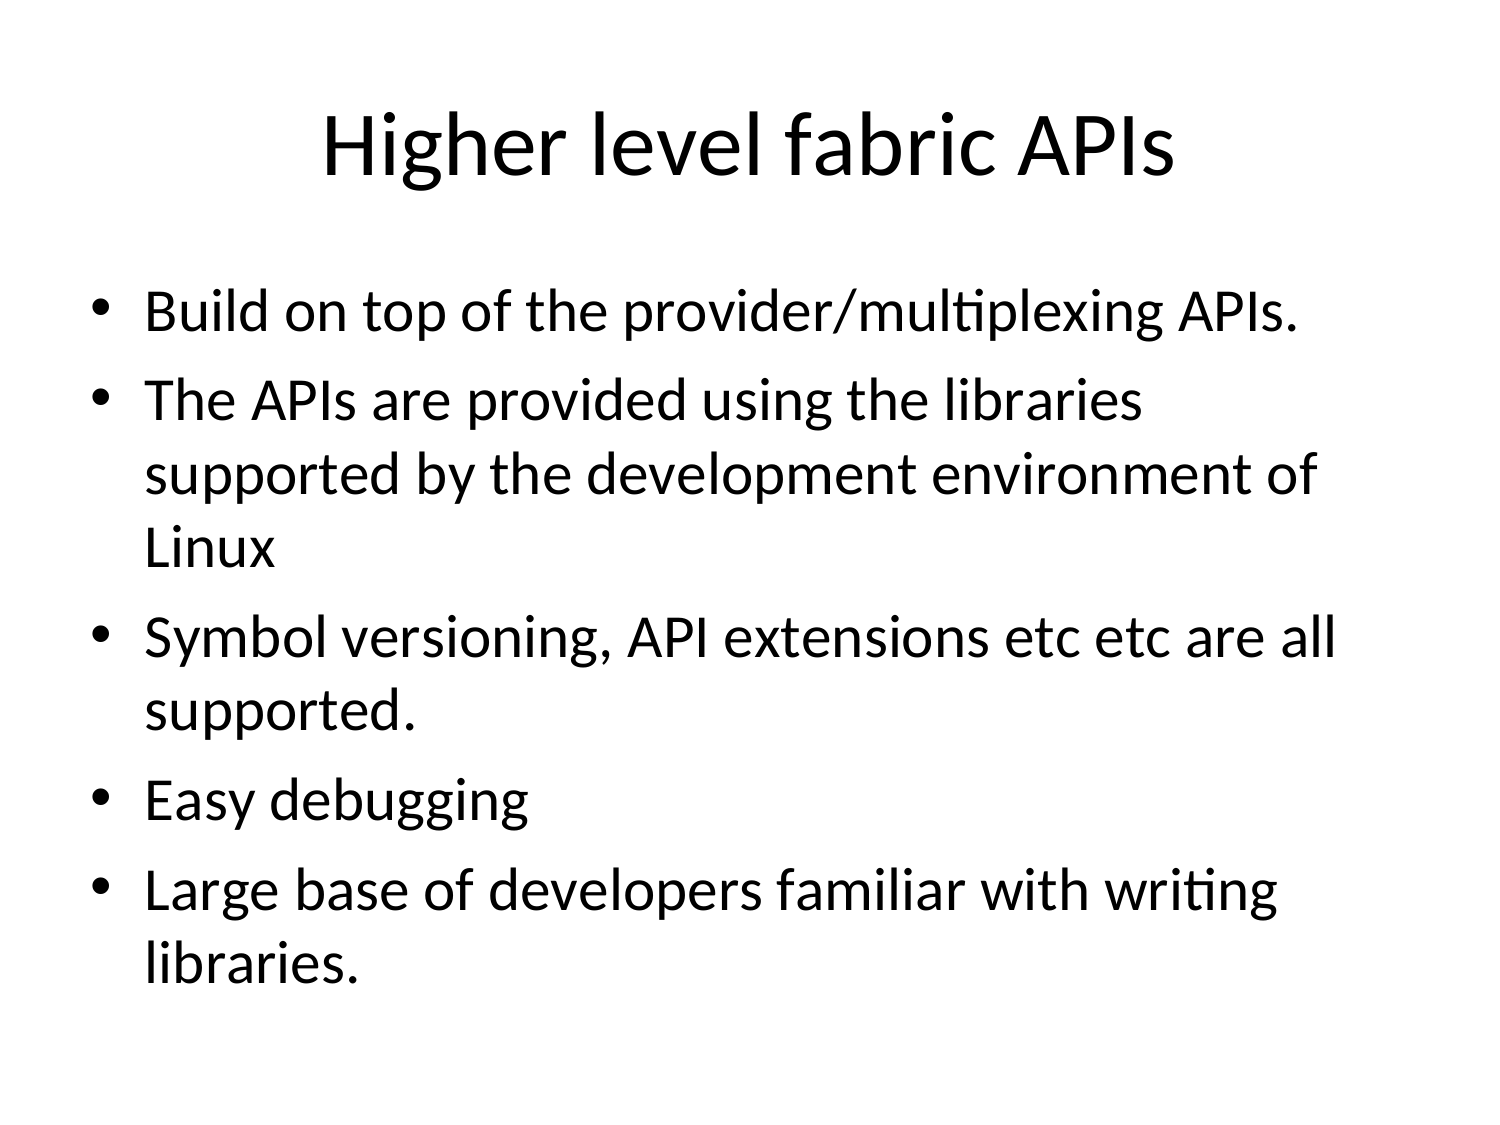

# Higher level fabric APIs
Build on top of the provider/multiplexing APIs.
The APIs are provided using the libraries supported by the development environment of Linux
Symbol versioning, API extensions etc etc are all supported.
Easy debugging
Large base of developers familiar with writing libraries.